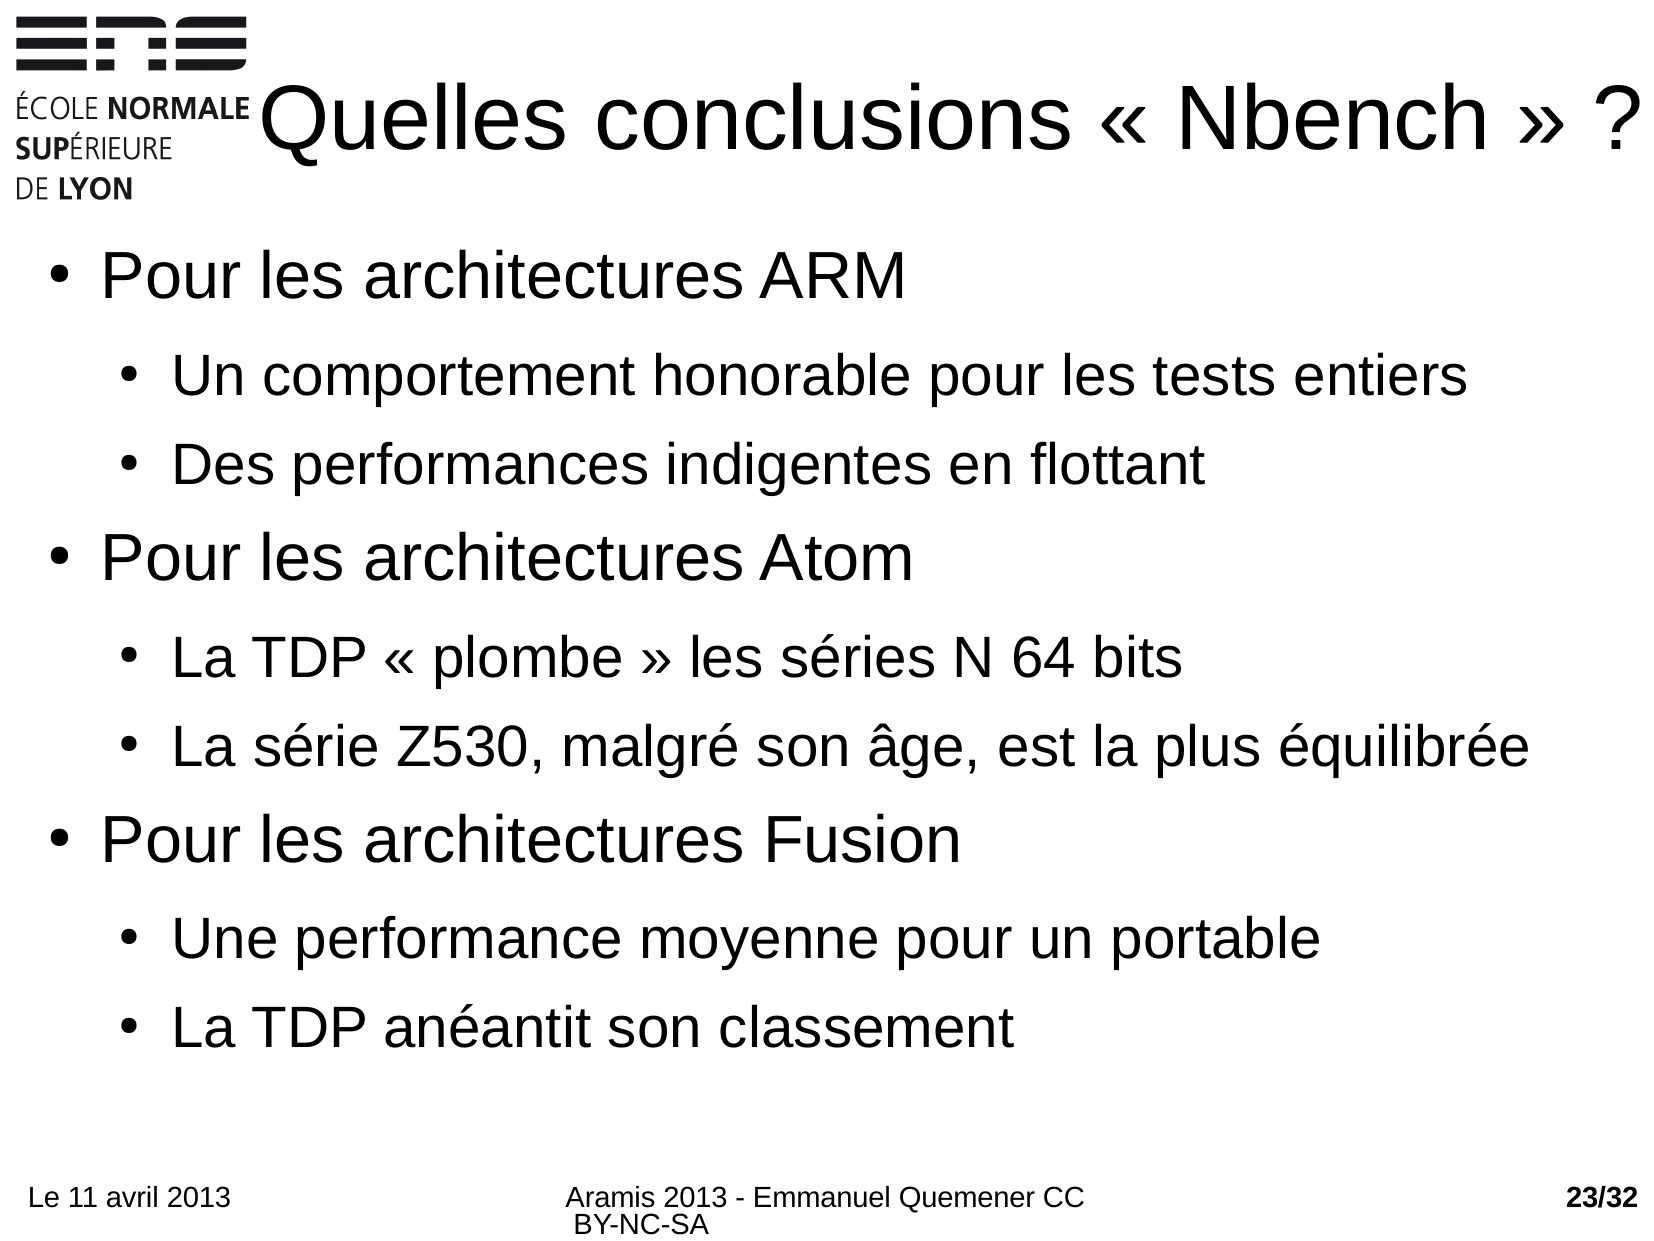

# Quelles conclusions « Nbench » ?
Pour les architectures ARM
Un comportement honorable pour les tests entiers
Des performances indigentes en flottant
Pour les architectures Atom
La TDP « plombe » les séries N 64 bits
La série Z530, malgré son âge, est la plus équilibrée
Pour les architectures Fusion
Une performance moyenne pour un portable
La TDP anéantit son classement
Le 11 avril 2013
Aramis 2013 - Emmanuel Quemener CC BY-NC-SA
23